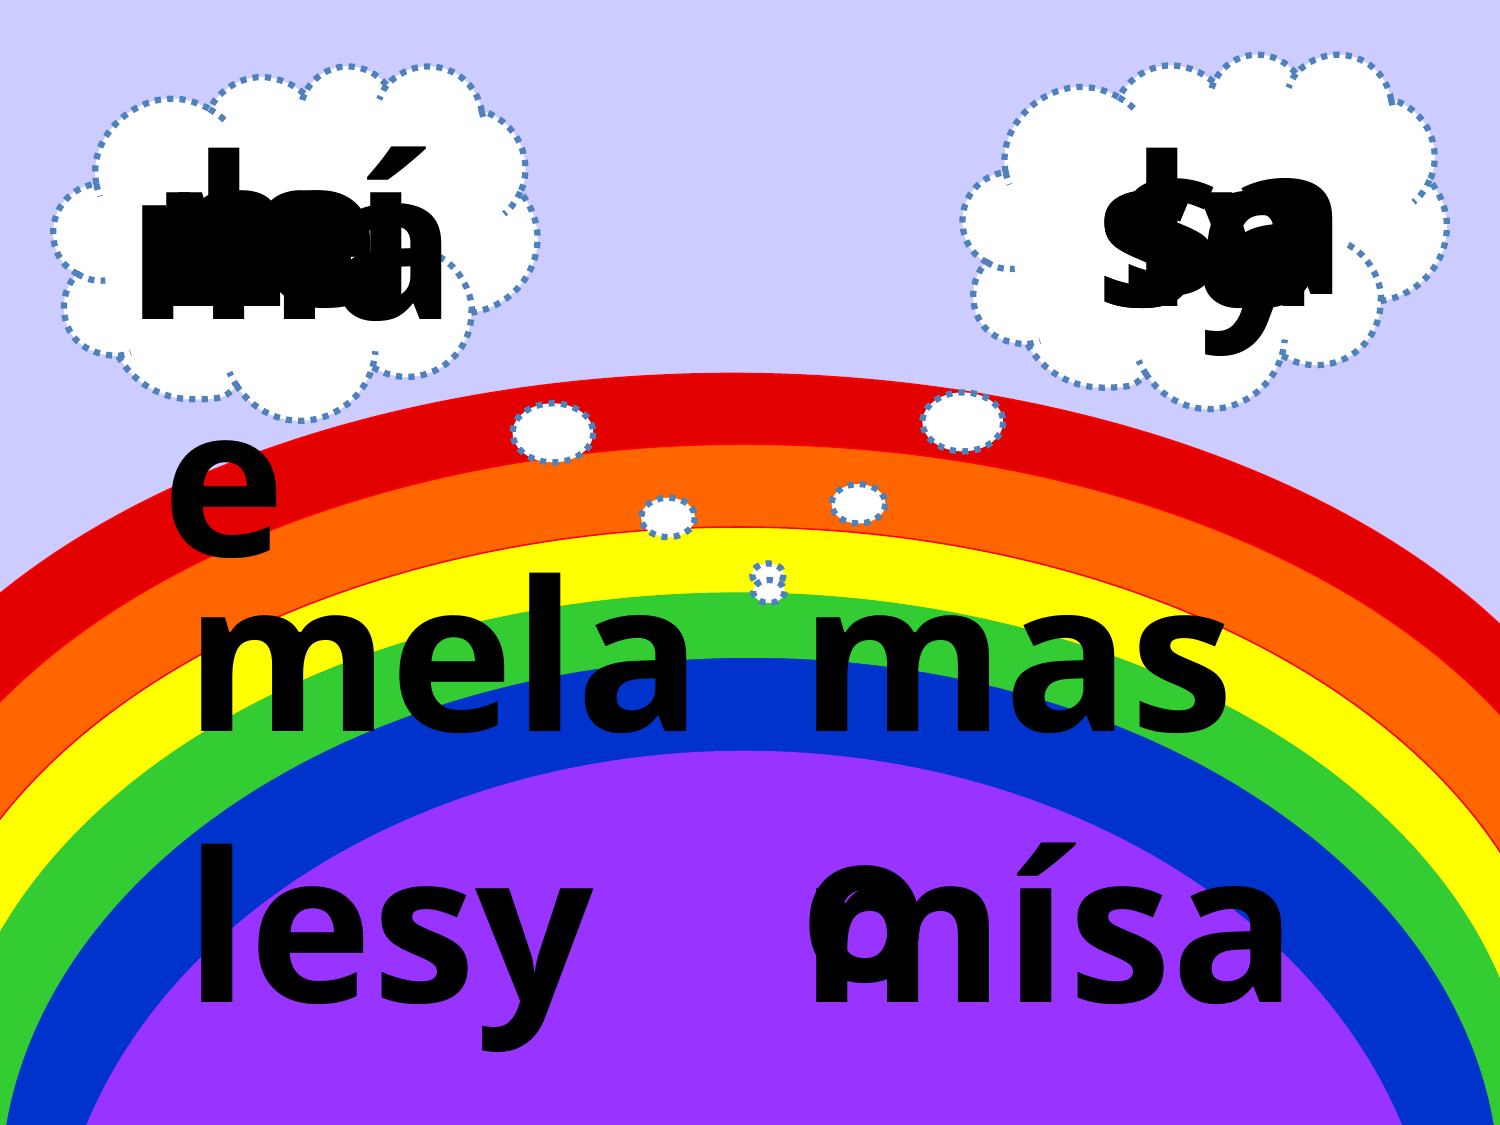

ma
sa
 le
mí
me
sy
so
la
mela
maso
lesy
mísa